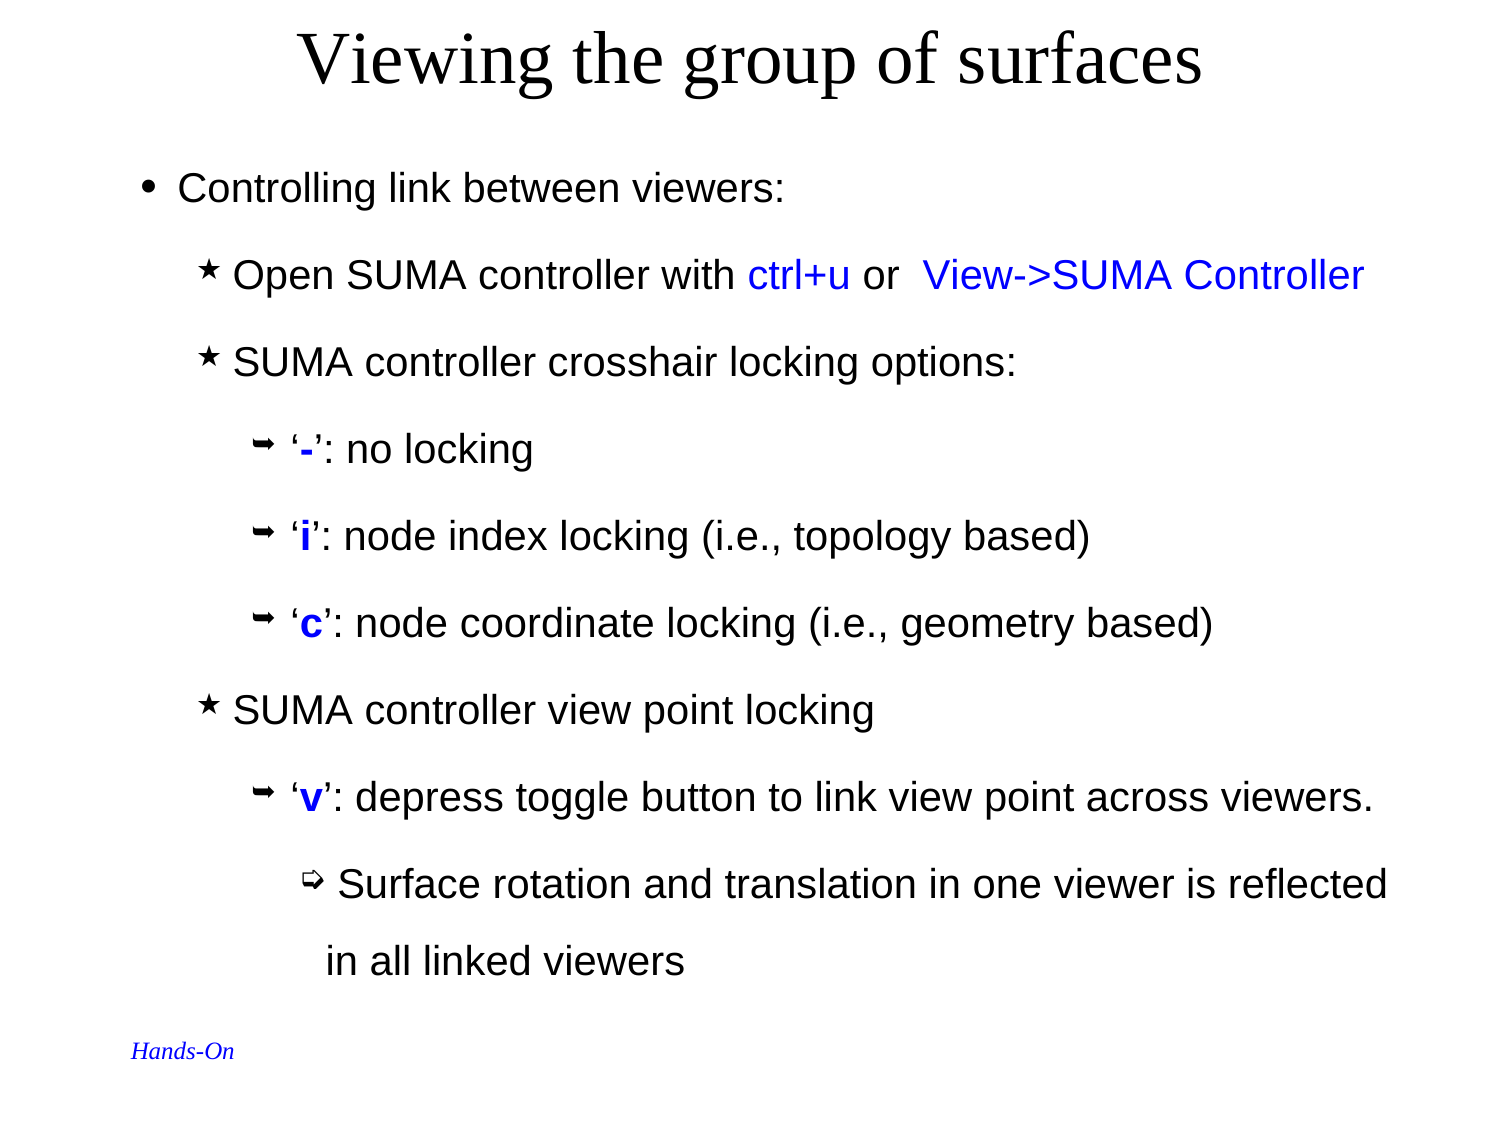

# Viewing the group of surfaces
Controlling link between viewers:
Open SUMA controller with ctrl+u or View->SUMA Controller
SUMA controller crosshair locking options:
 ‘-’: no locking
 ‘i’: node index locking (i.e., topology based)
 ‘c’: node coordinate locking (i.e., geometry based)
SUMA controller view point locking
 ‘v’: depress toggle button to link view point across viewers.
 Surface rotation and translation in one viewer is reflected in all linked viewers
Hands-On